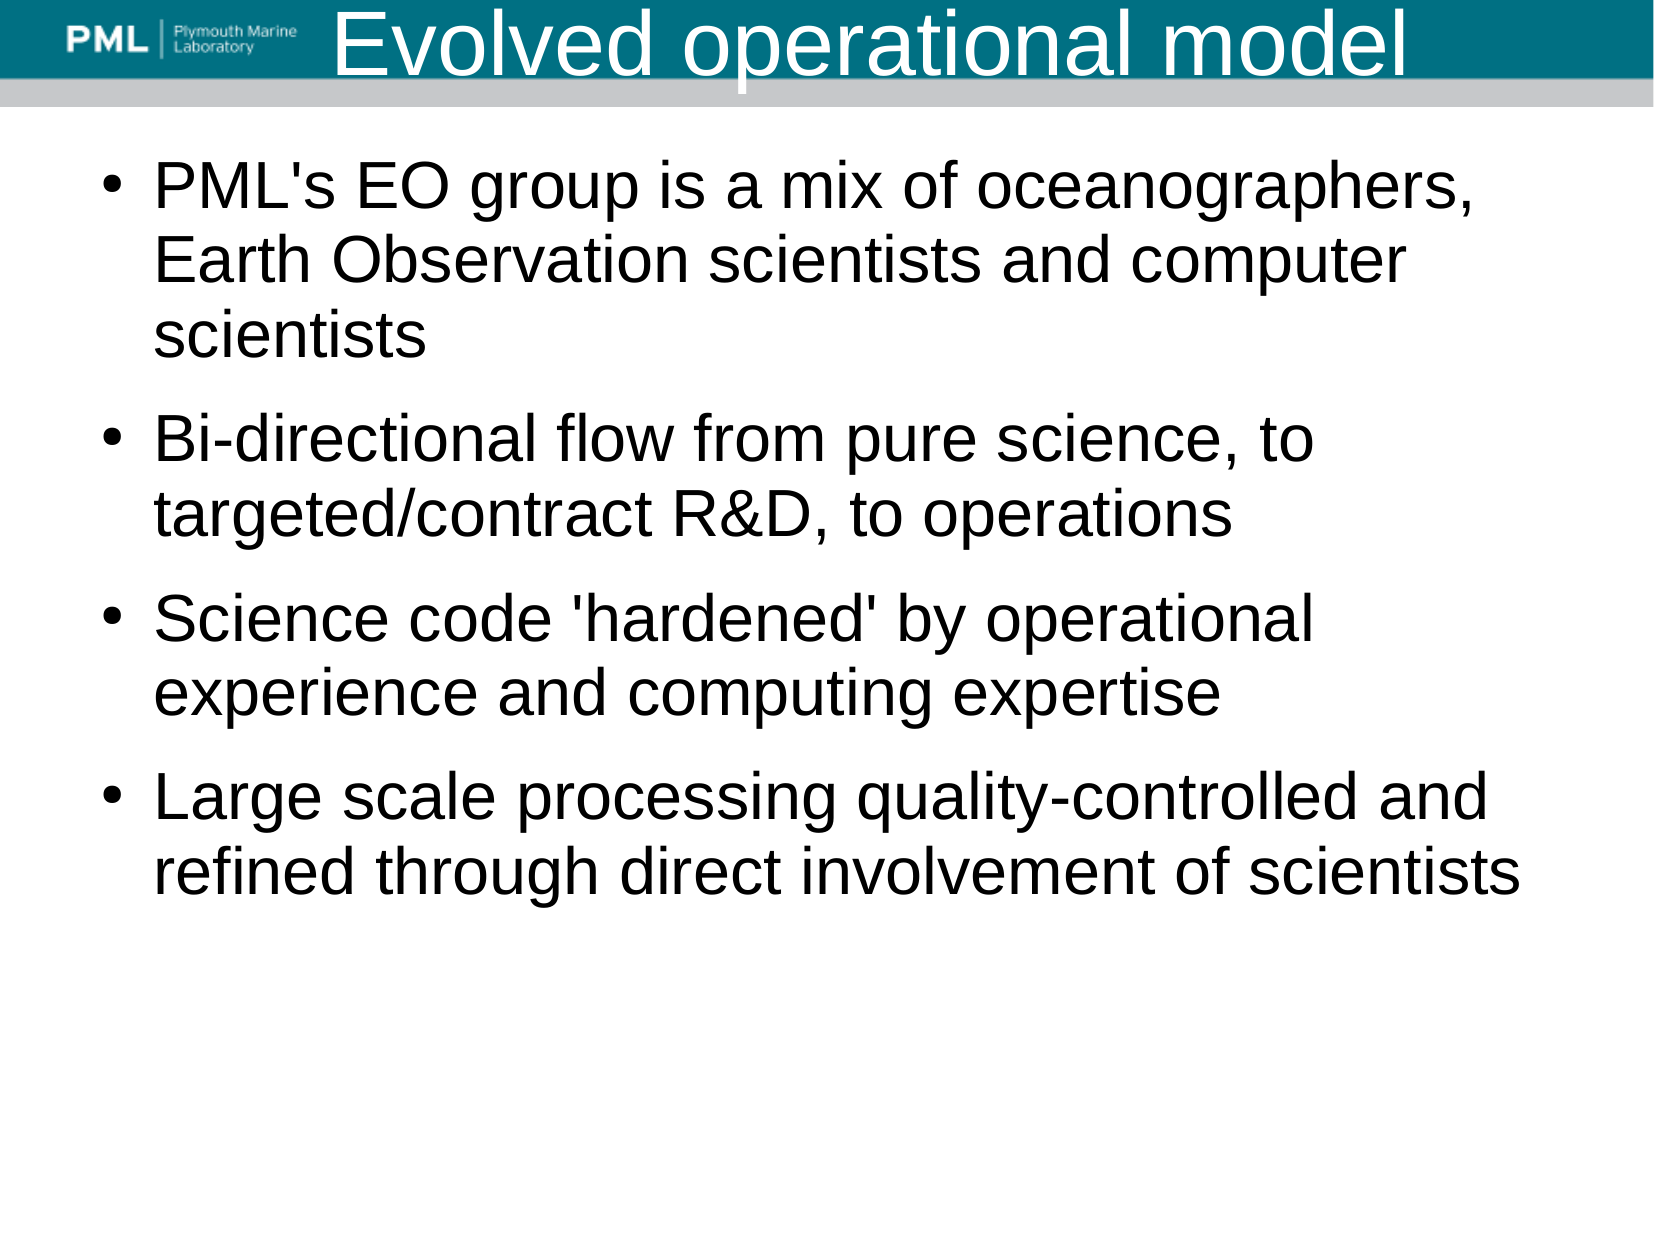

# Evolved operational model
PML's EO group is a mix of oceanographers, Earth Observation scientists and computer scientists
Bi-directional flow from pure science, to targeted/contract R&D, to operations
Science code 'hardened' by operational experience and computing expertise
Large scale processing quality-controlled and refined through direct involvement of scientists